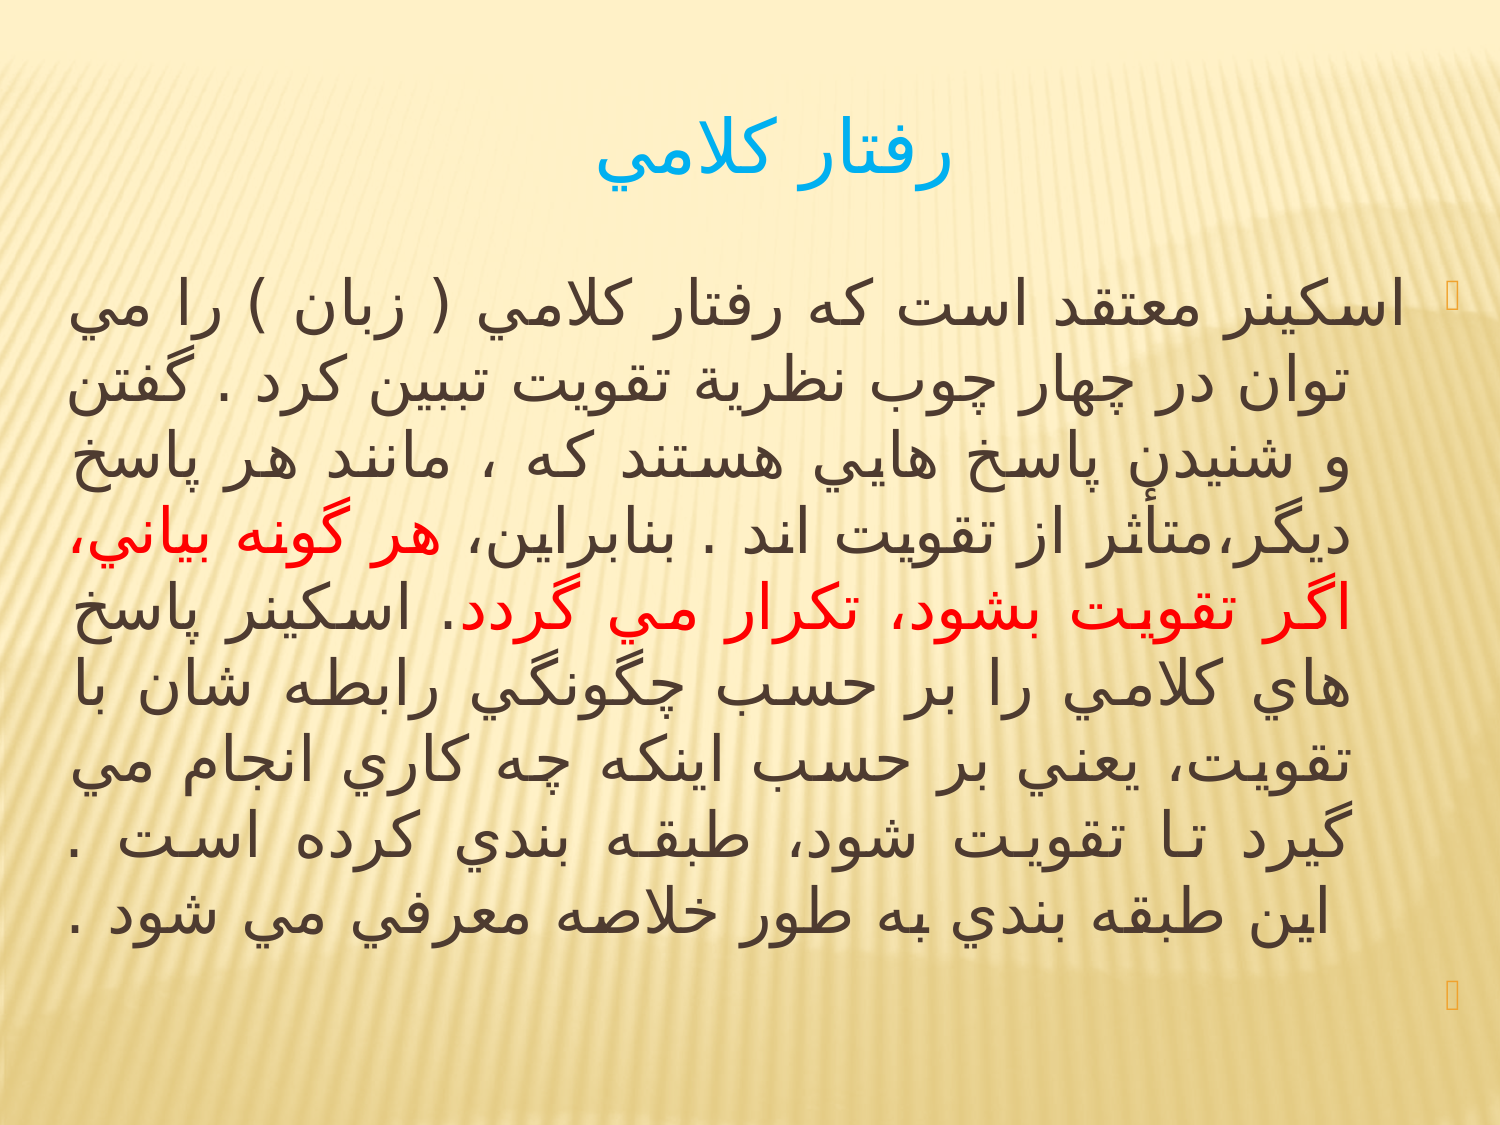

# رفتار كلامي
اسكينر معتقد است كه رفتار كلامي ( زبان ) را مي توان در چهار چوب نظرية تقويت تببين كرد . گفتن و شنيدن پاسخ هايي هستند كه ، مانند هر پاسخ ديگر،متأثر از تقويت اند . بنابراين، هر گونه بياني، اگر تقويت بشود، تكرار مي گردد. اسكينر پاسخ هاي كلامي را بر حسب چگونگي رابطه شان با تقويت، يعني بر حسب اينكه چه كاري انجام مي گيرد تا تقويت شود، طبقه بندي كرده است .
 اين طبقه بندي به طور خلاصه معرفي مي شود .